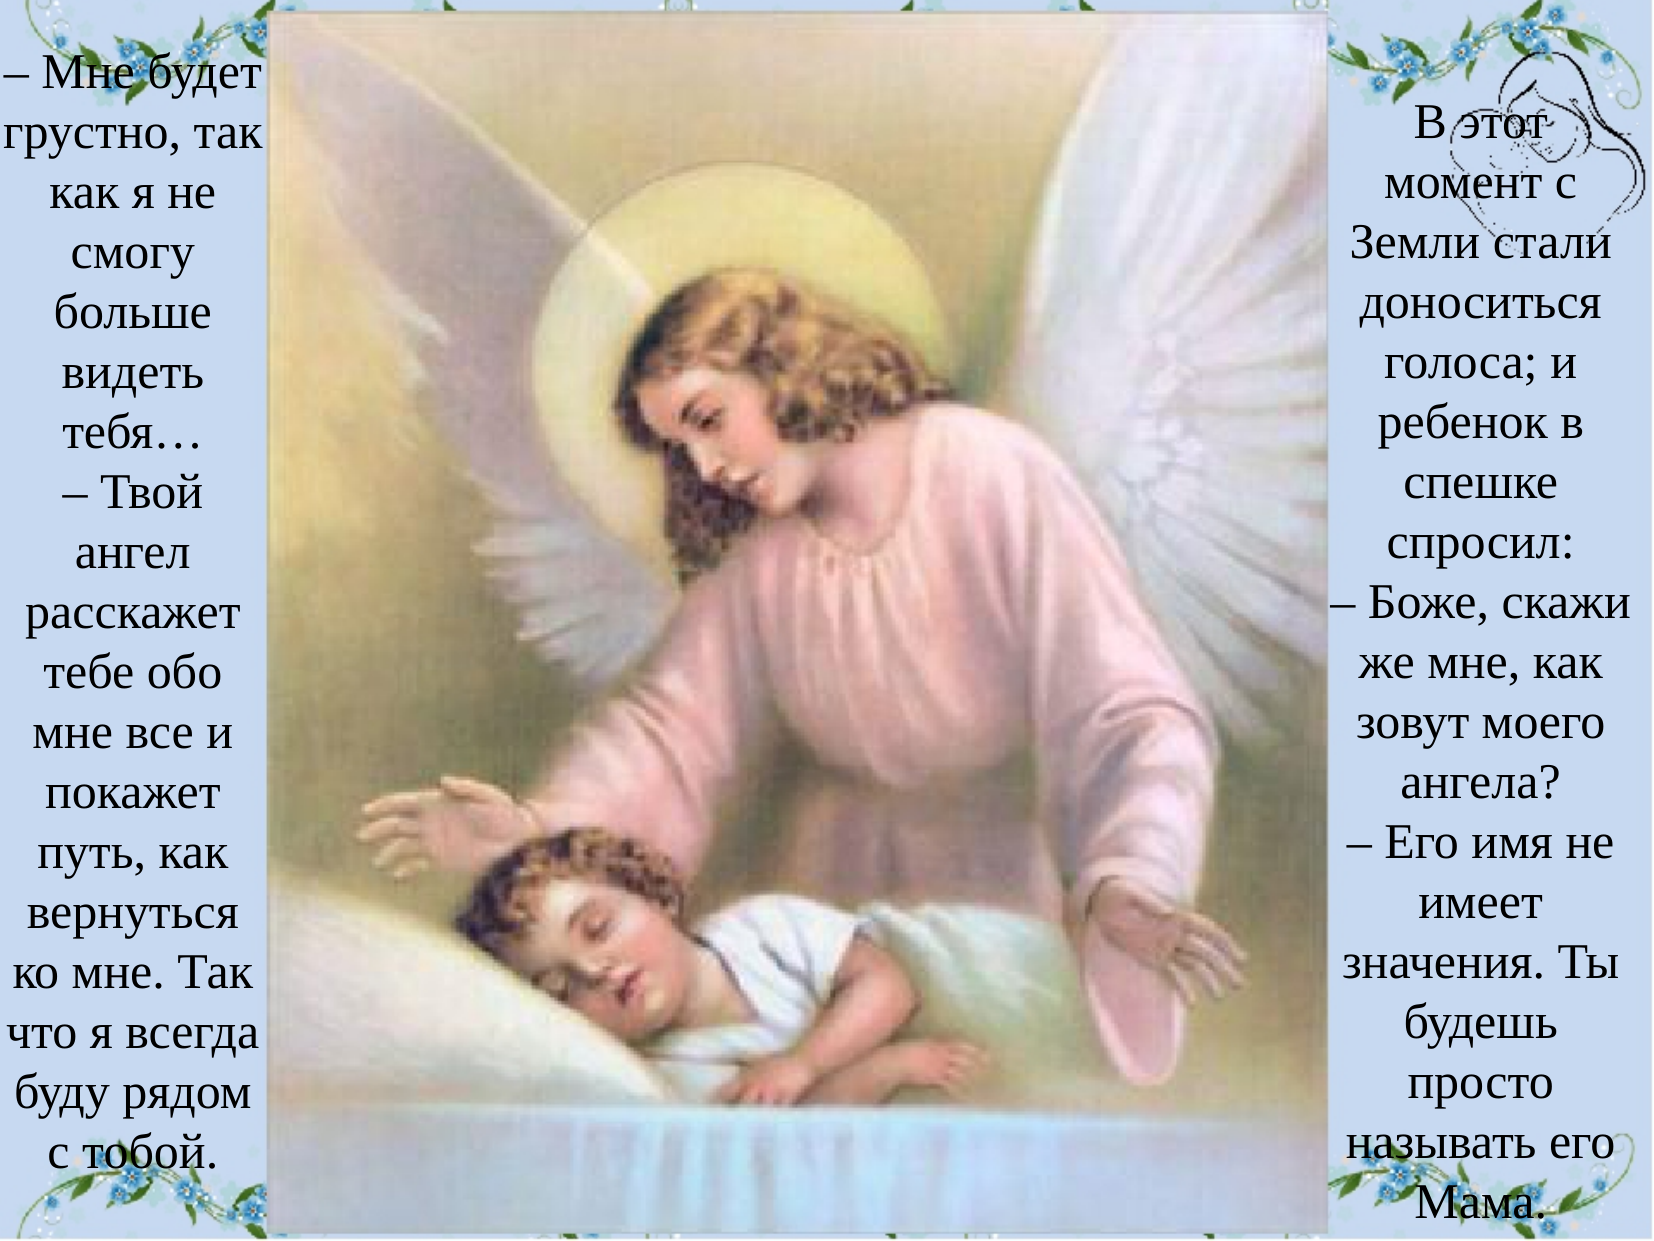

# – Мне будет грустно, так как я не смогу больше видеть тебя… – Твой ангел расскажет тебе обо мне все и покажет путь, как вернуться ко мне. Так что я всегда буду рядом с тобой.
В этот момент с Земли стали доноситься голоса; и ребенок в спешке спросил:
– Боже, скажи же мне, как зовут моего ангела?
– Его имя не имеет значения. Ты будешь просто называть его Мама.